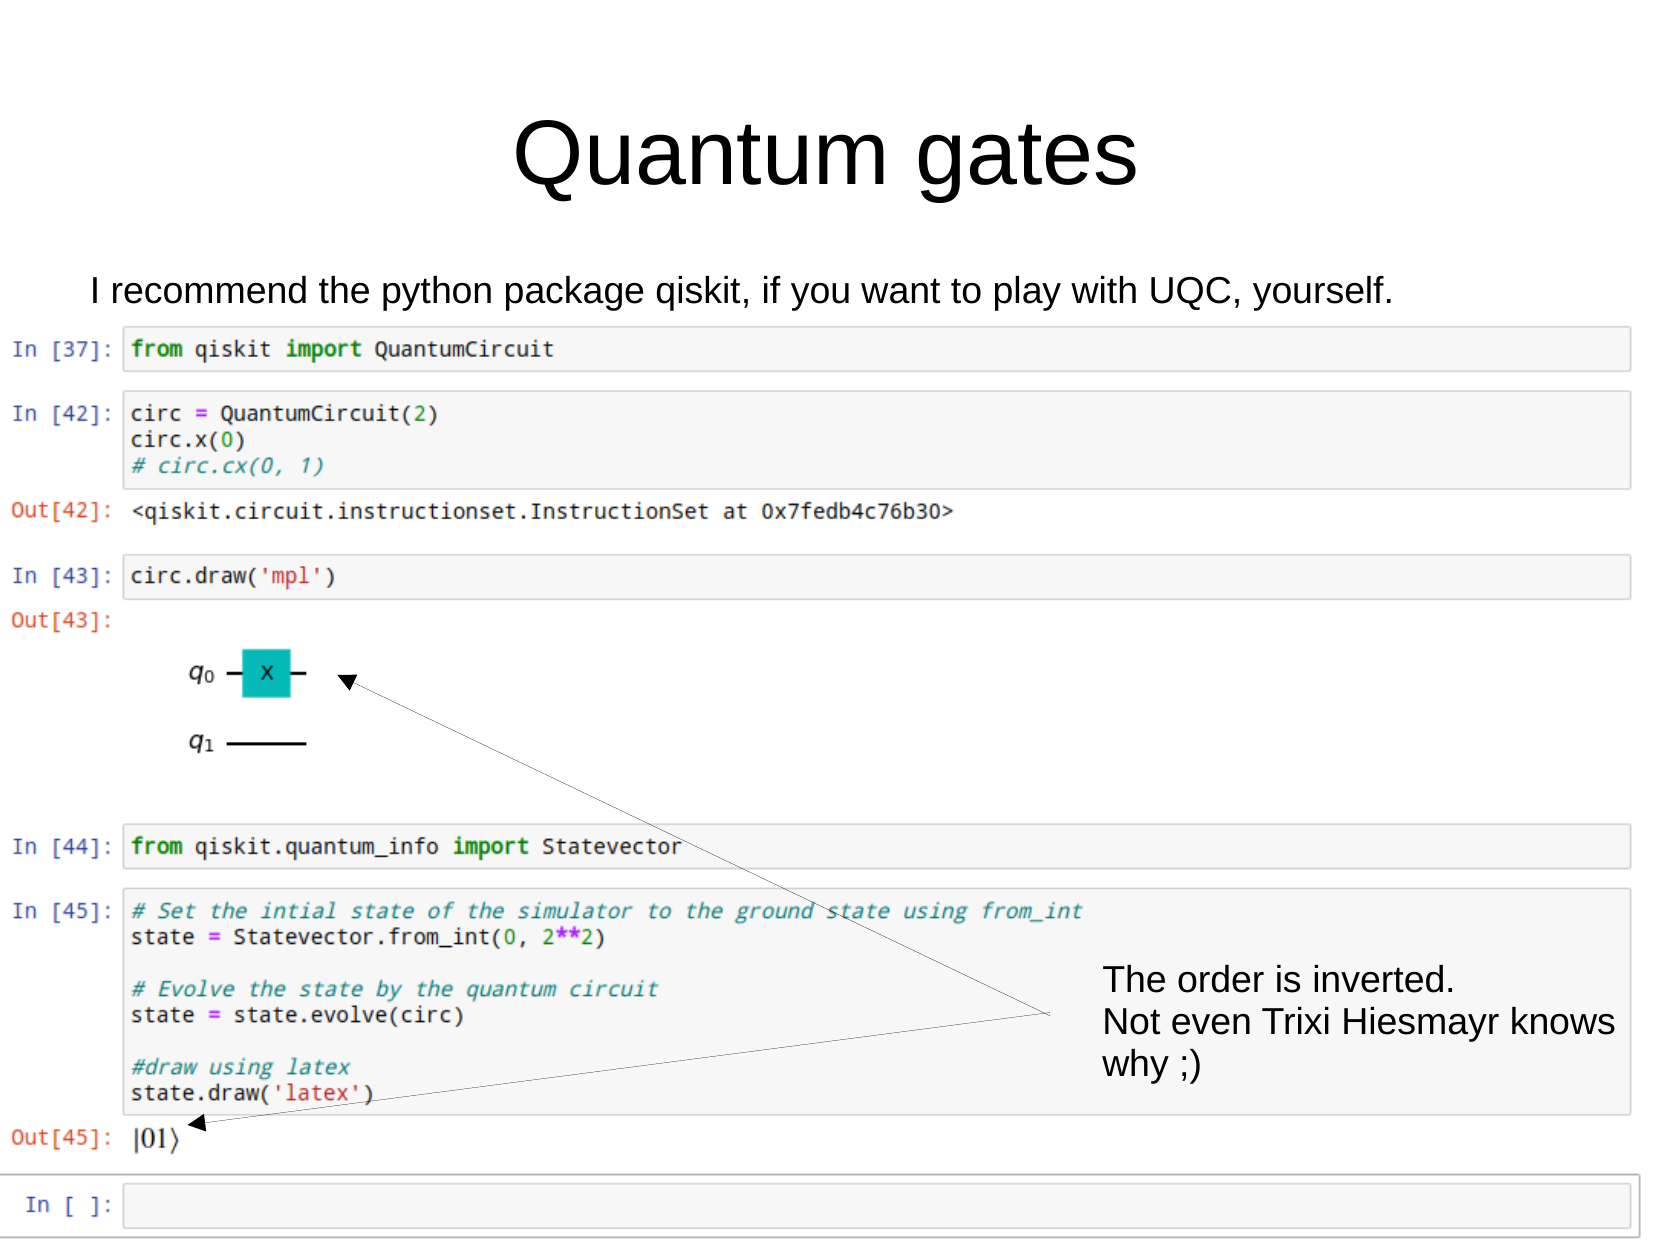

# Quantum gates
I recommend the python package qiskit, if you want to play with UQC, yourself.
The order is inverted.
Not even Trixi Hiesmayr knows
why ;)